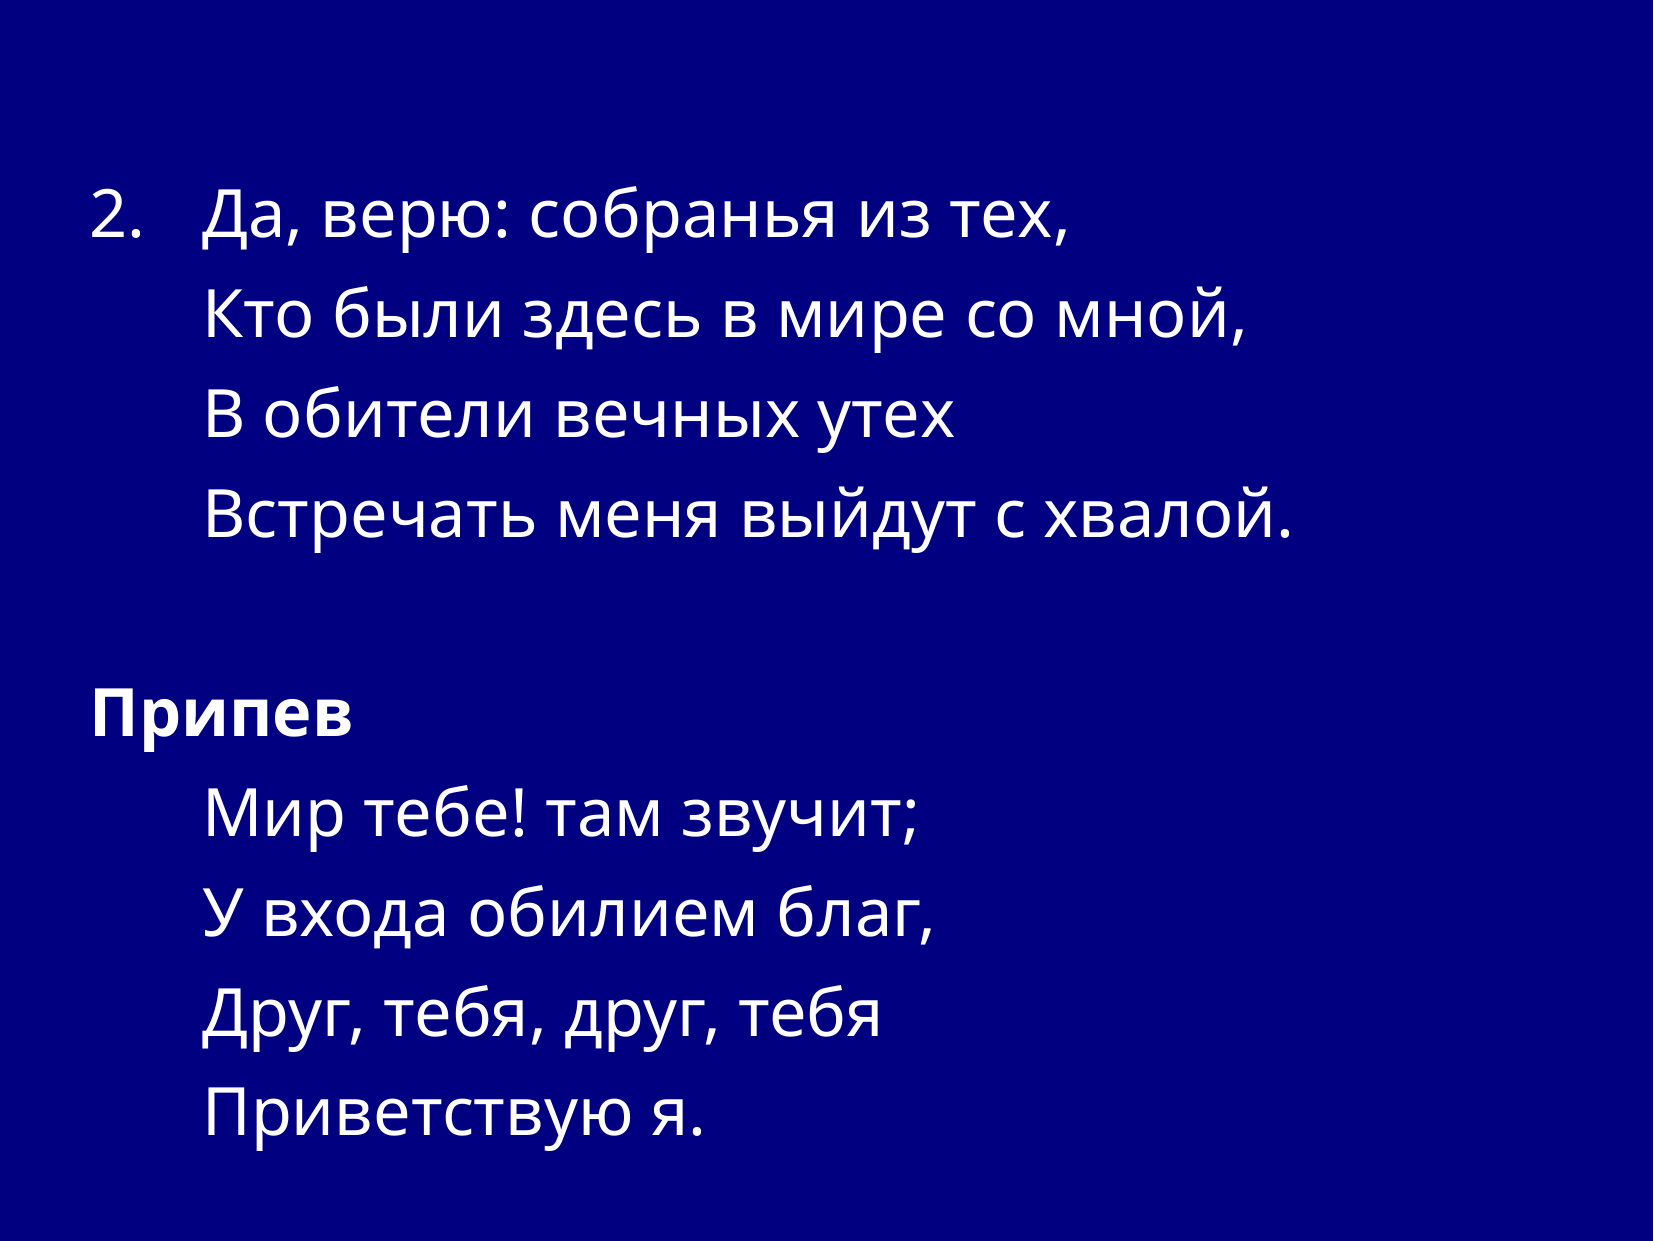

2.	Да, верю: собранья из тех,
	Кто были здесь в мире со мной,
	В обители вечных утех
	Встречать меня выйдут с хвалой.
Припев
	Мир тебе! там звучит;
	У входа обилием благ,
	Друг, тебя, друг, тебя
	Приветствую я.